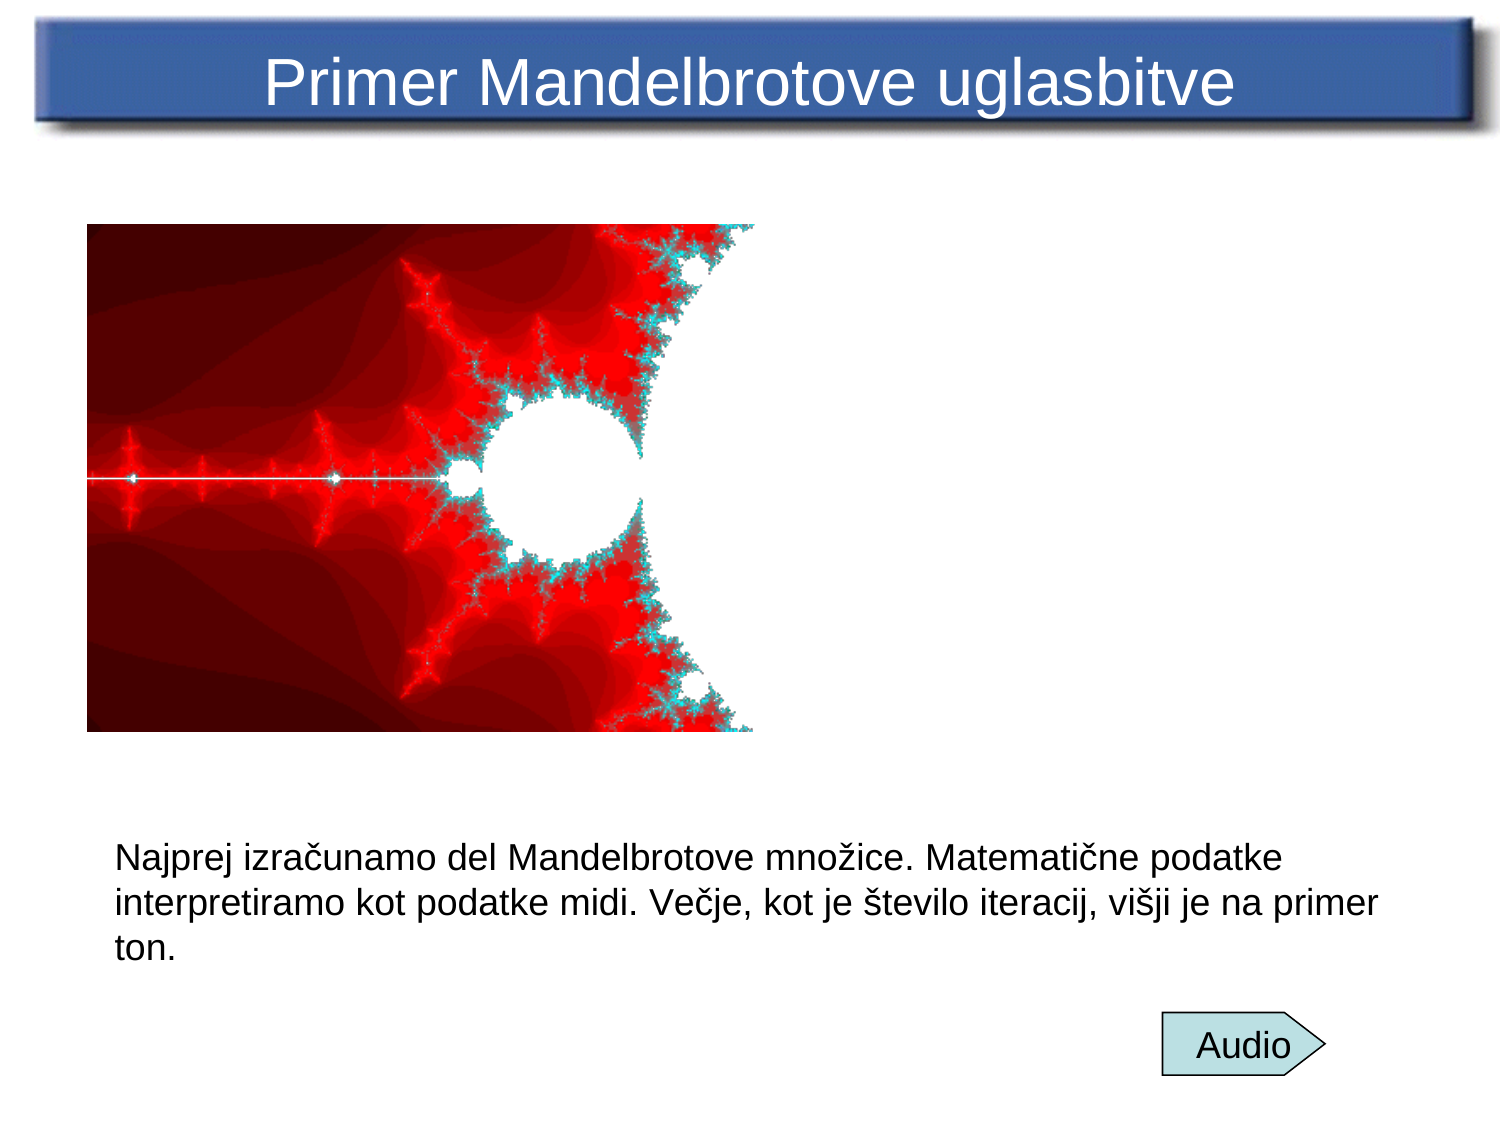

# Primer Mandelbrotove uglasbitve
Najprej izračunamo del Mandelbrotove množice. Matematične podatke  interpretiramo kot podatke midi. Večje, kot je število iteracij, višji je na primer ton.
Audio